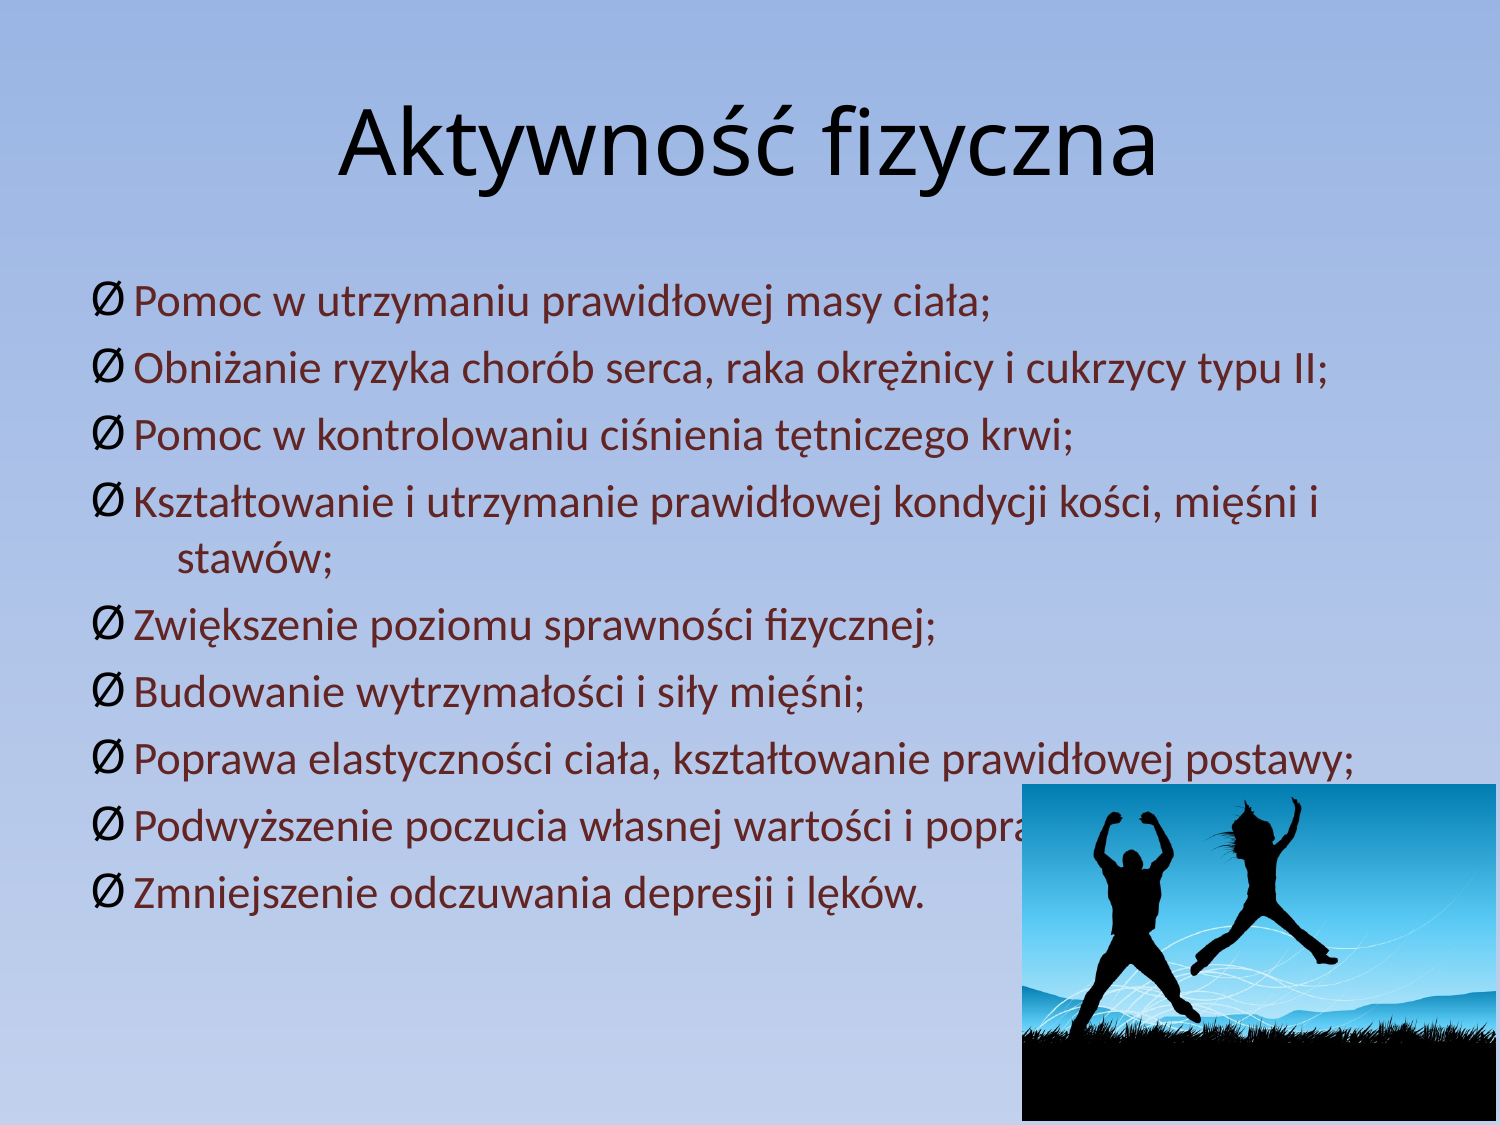

# Aktywność fizyczna
Pomoc w utrzymaniu prawidłowej masy ciała;
Obniżanie ryzyka chorób serca, raka okrężnicy i cukrzycy typu II;
Pomoc w kontrolowaniu ciśnienia tętniczego krwi;
Kształtowanie i utrzymanie prawidłowej kondycji kości, mięśni i stawów;
Zwiększenie poziomu sprawności fizycznej;
Budowanie wytrzymałości i siły mięśni;
Poprawa elastyczności ciała, kształtowanie prawidłowej postawy;
Podwyższenie poczucia własnej wartości i poprawę samopoczucia;
Zmniejszenie odczuwania depresji i lęków.